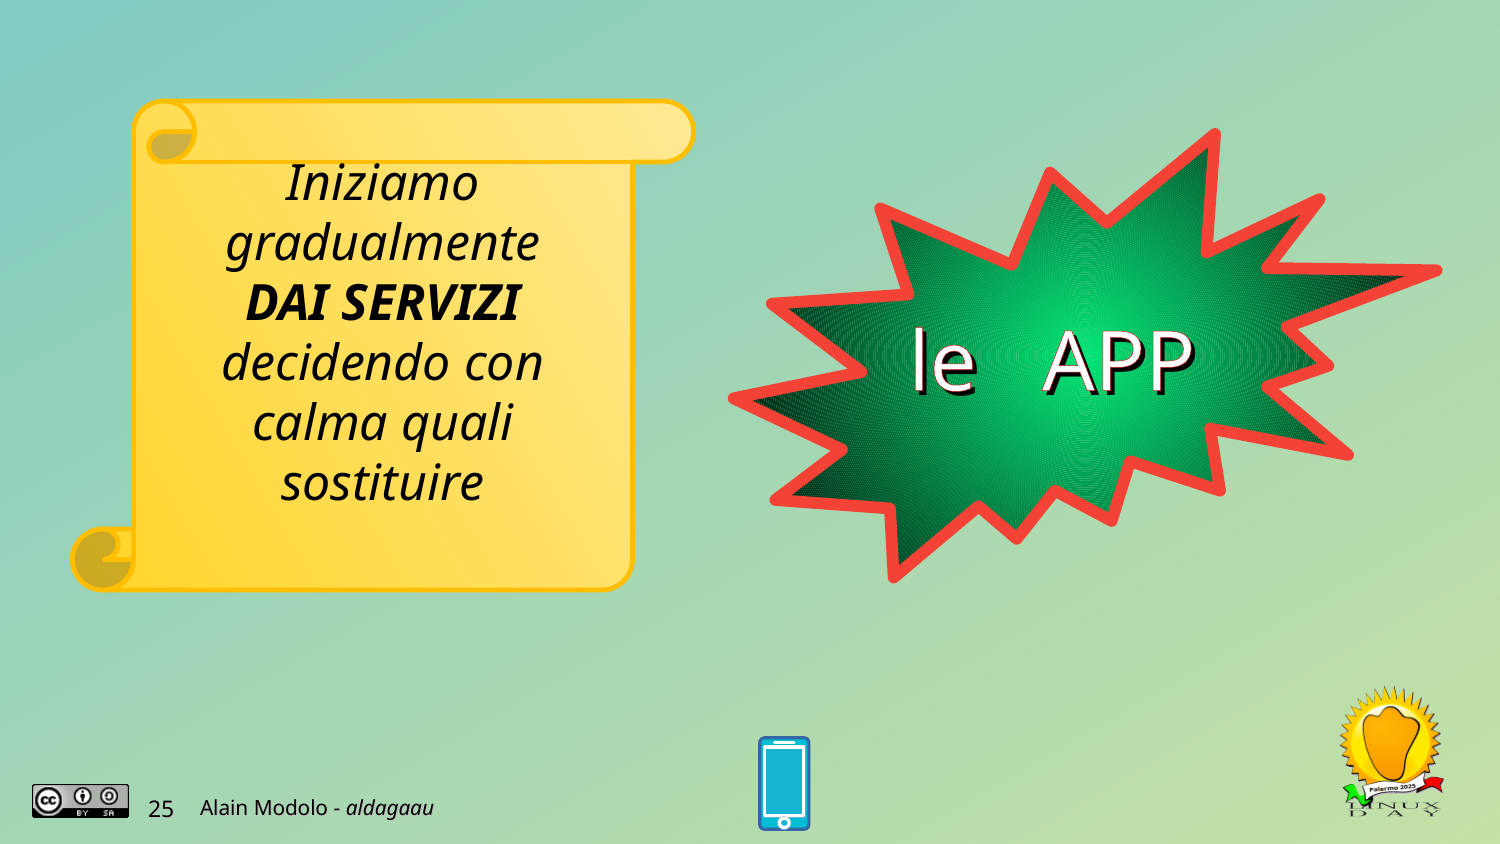

Iniziamo gradualmente
DAI SERVIZI
decidendo con calma quali sostituire
le APP